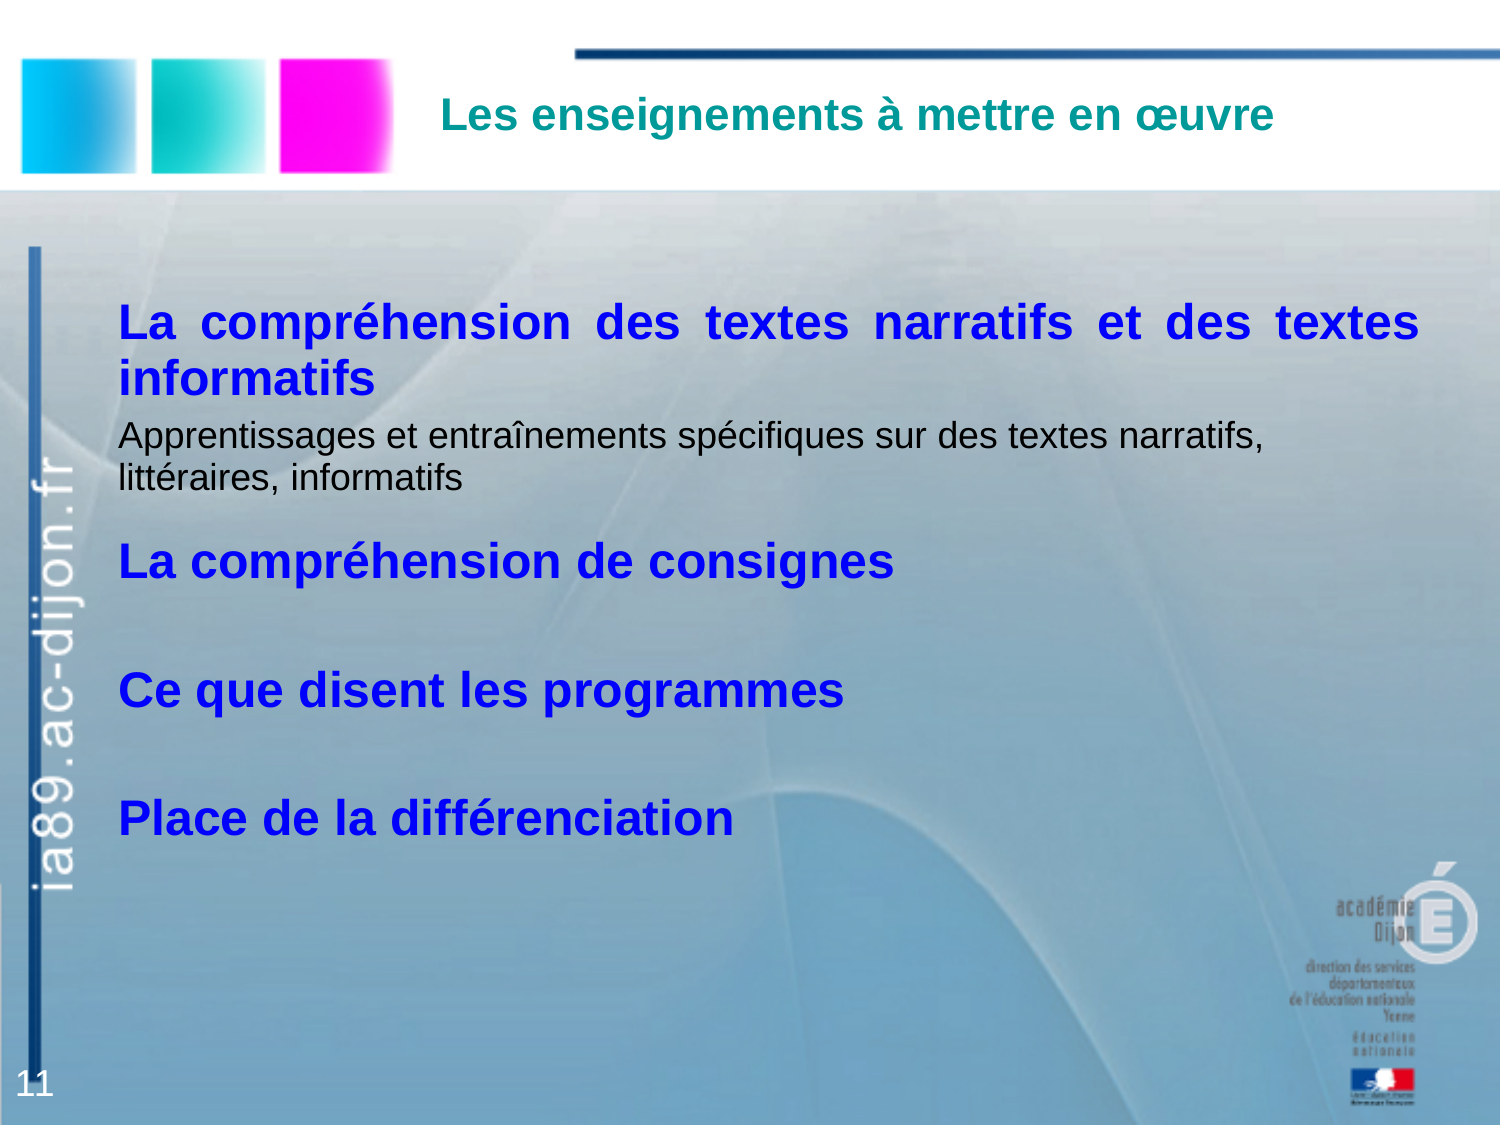

# Les enseignements à mettre en œuvre
La compréhension des textes narratifs et des textes informatifs
Apprentissages et entraînements spécifiques sur des textes narratifs, littéraires, informatifs
La compréhension de consignes
Ce que disent les programmes
Place de la différenciation